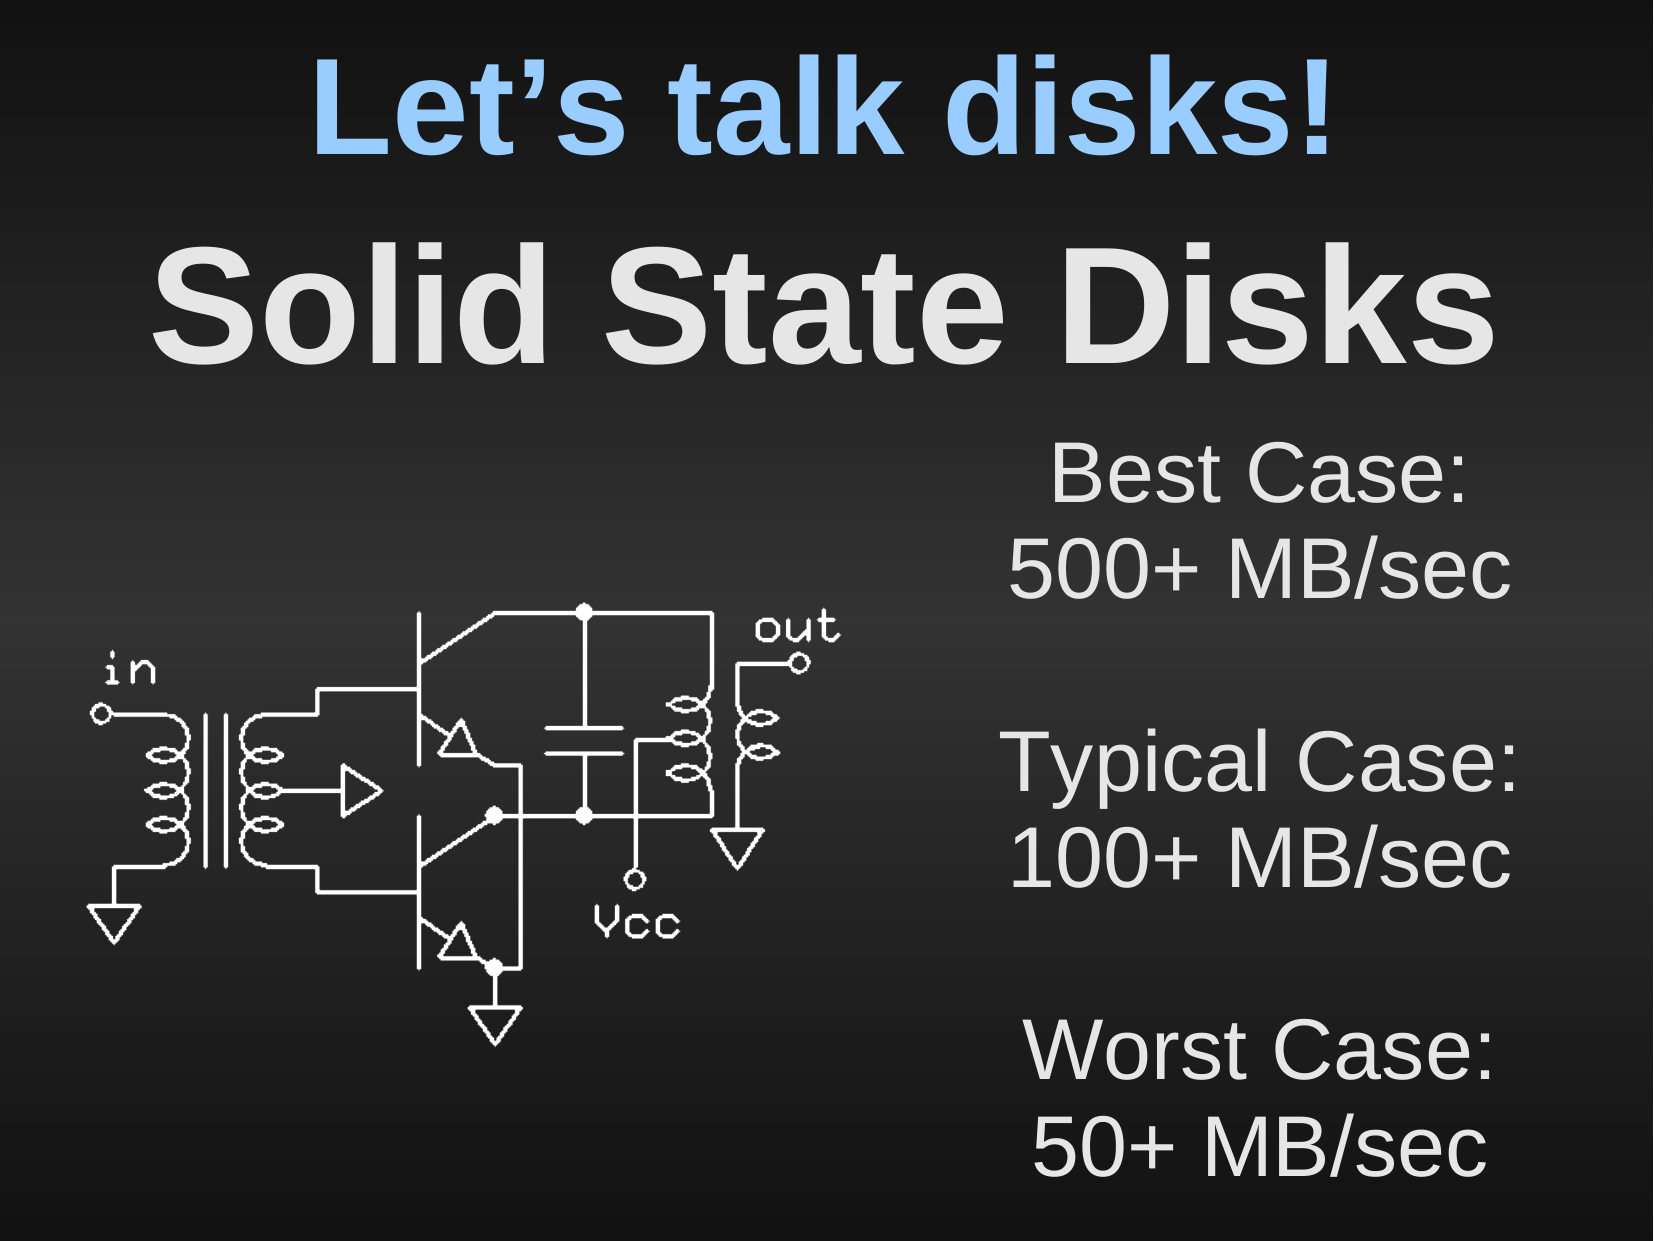

# Let’s talk disks!
Solid State Disks
Best Case:
500+ MB/sec
Typical Case:
100+ MB/sec
Worst Case:
50+ MB/sec